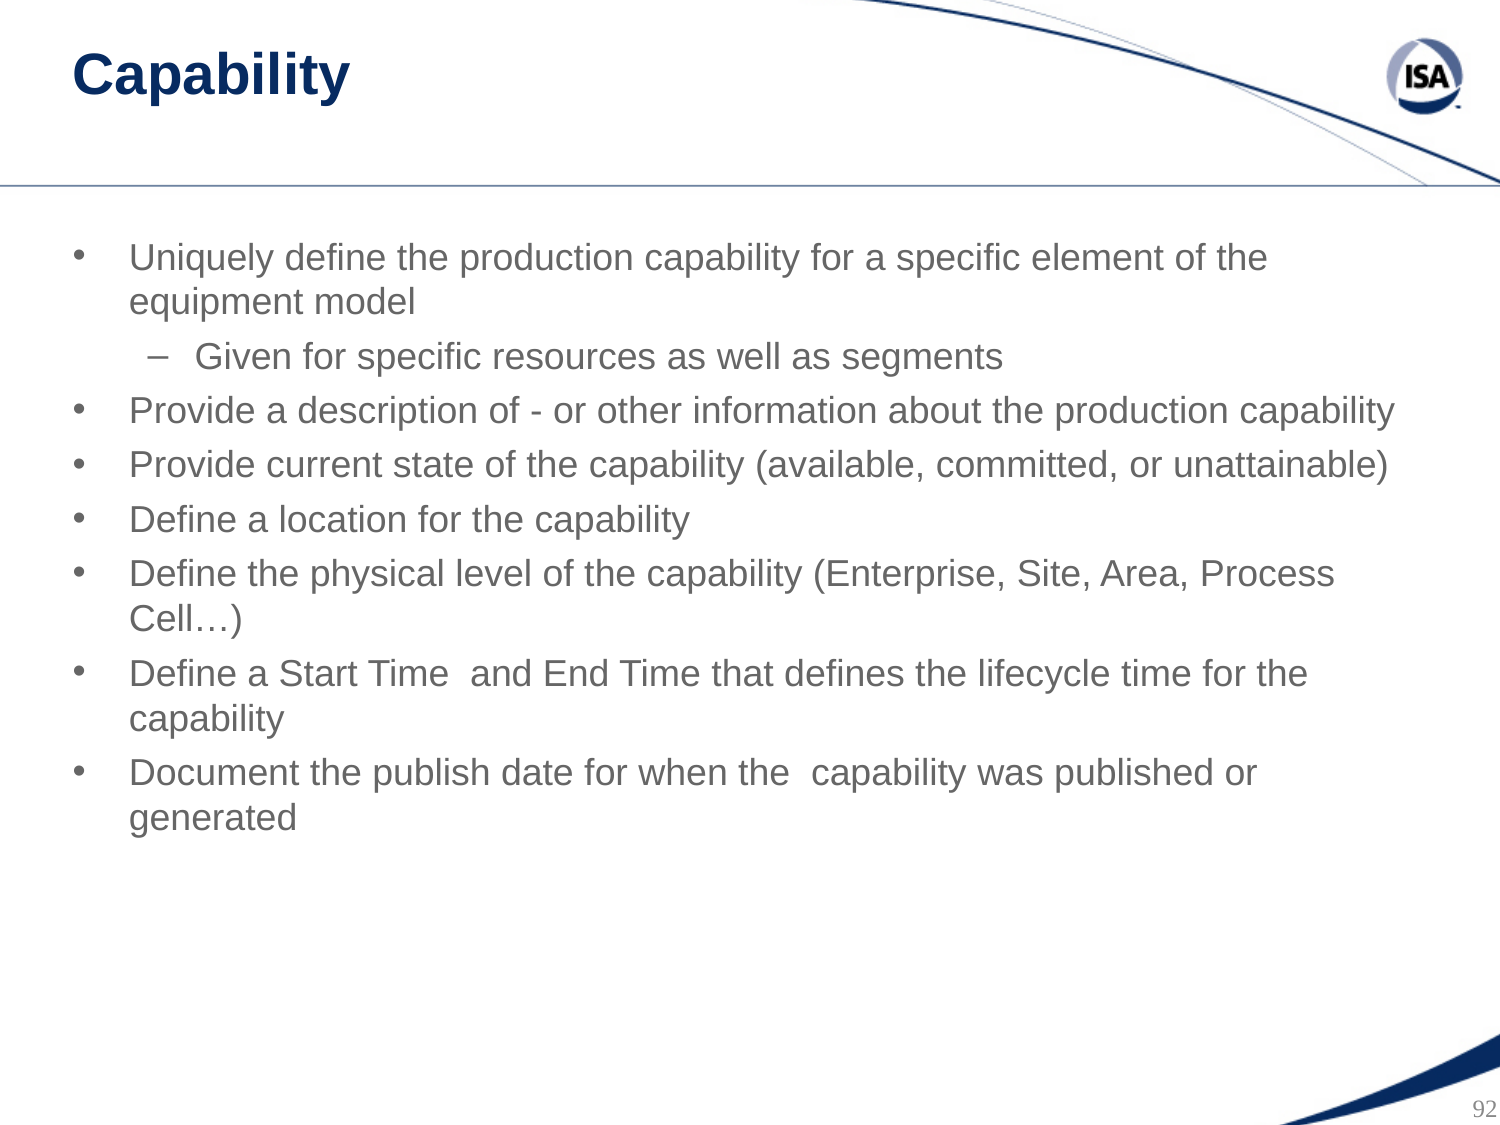

# Capability
Uniquely define the production capability for a specific element of the equipment model
Given for specific resources as well as segments
Provide a description of - or other information about the production capability
Provide current state of the capability (available, committed, or unattainable)
Define a location for the capability
Define the physical level of the capability (Enterprise, Site, Area, Process Cell…)
Define a Start Time and End Time that defines the lifecycle time for the capability
Document the publish date for when the capability was published or generated